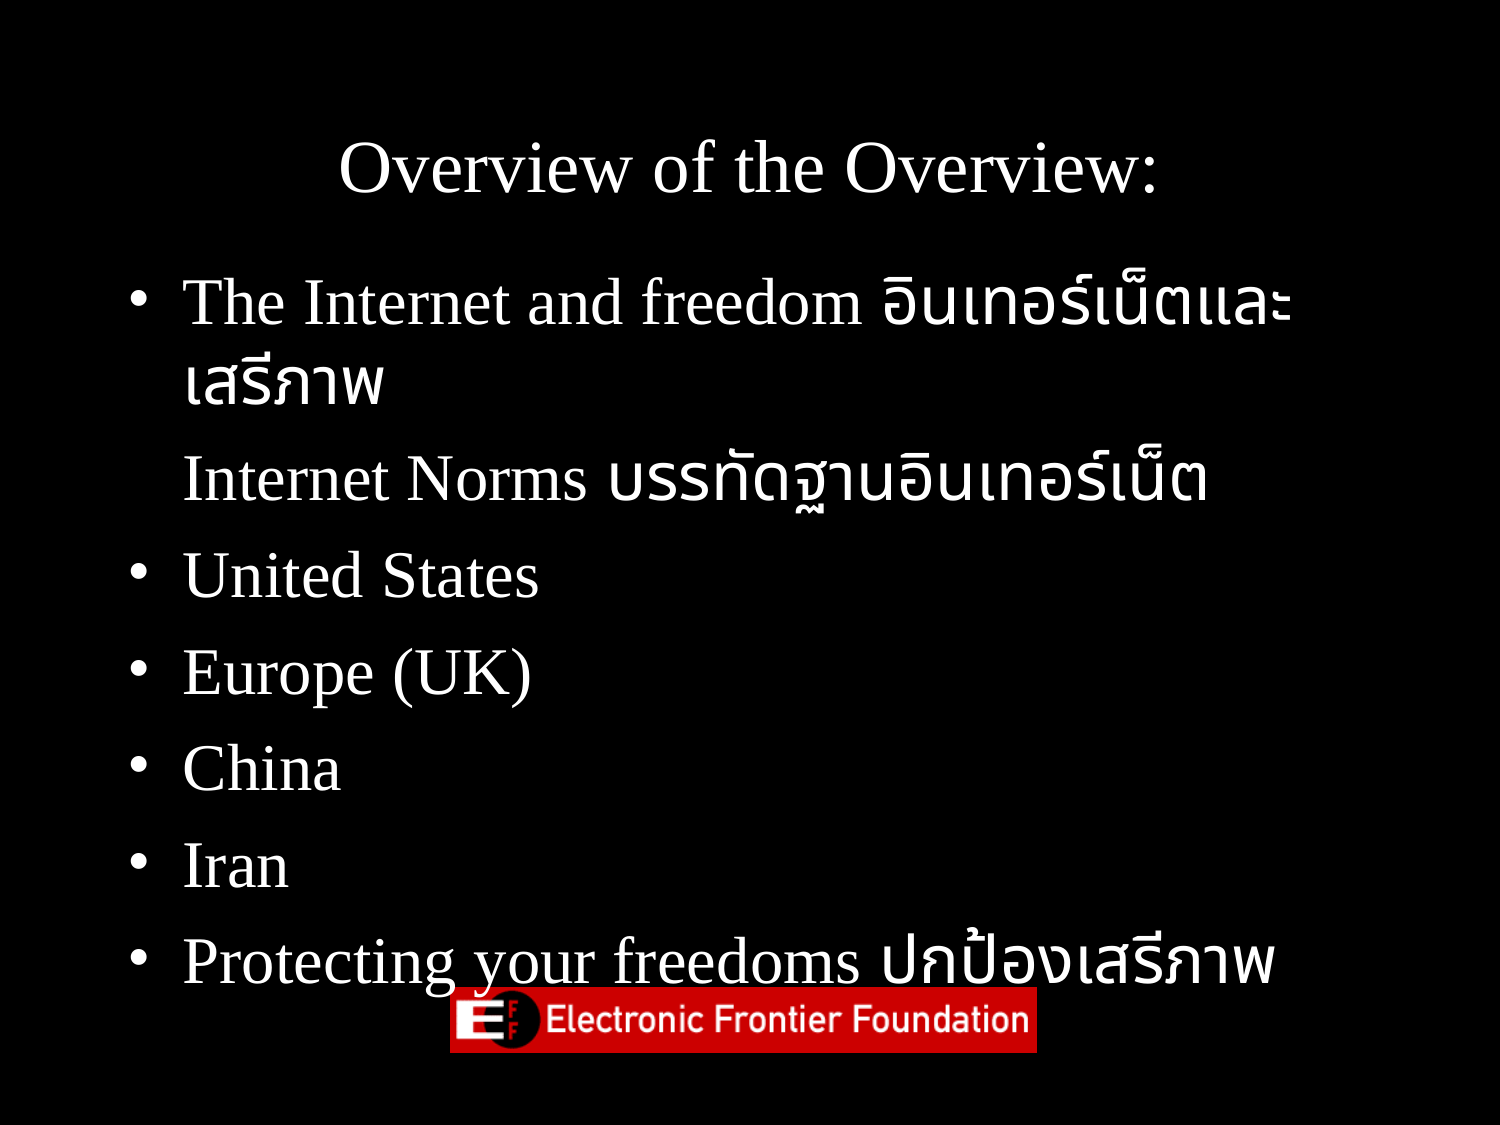

# Overview of the Overview:
The Internet and freedom อินเทอร์เน็ตและเสรีภาพ
Internet Norms บรรทัดฐานอินเทอร์เน็ต
United States
Europe (UK)
China
Iran
Protecting your freedoms ปกป้องเสรีภาพ